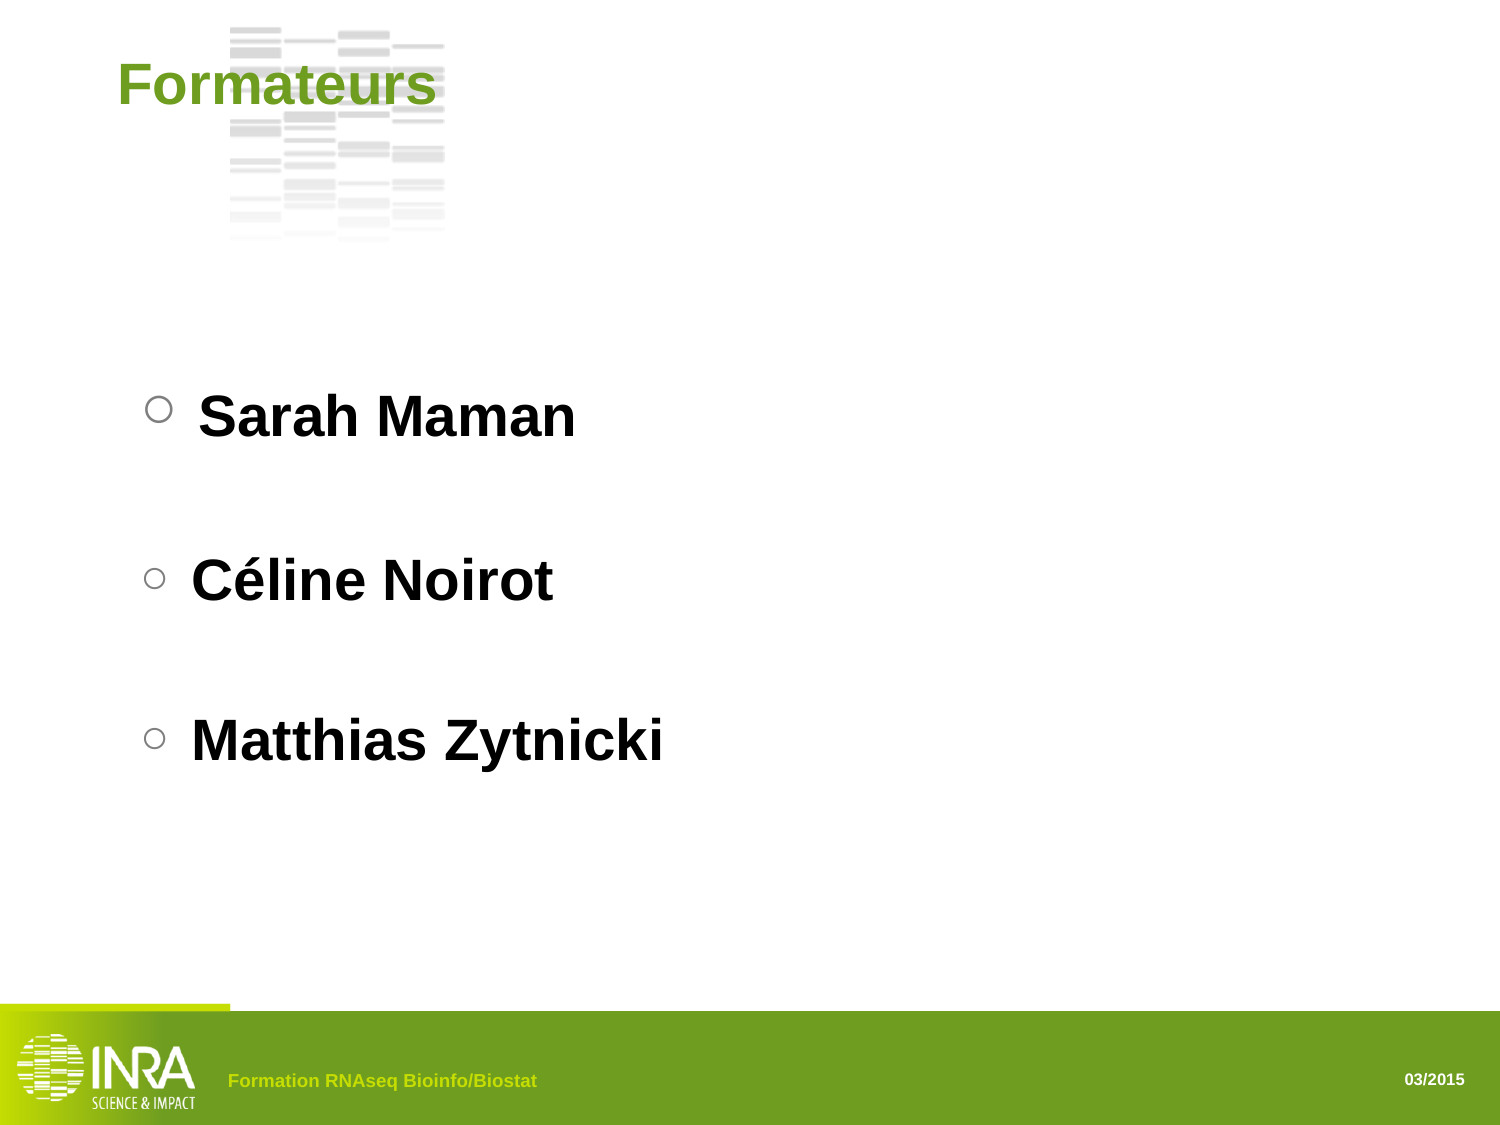

Formateurs
 Sarah Maman
 Céline Noirot
 Matthias Zytnicki